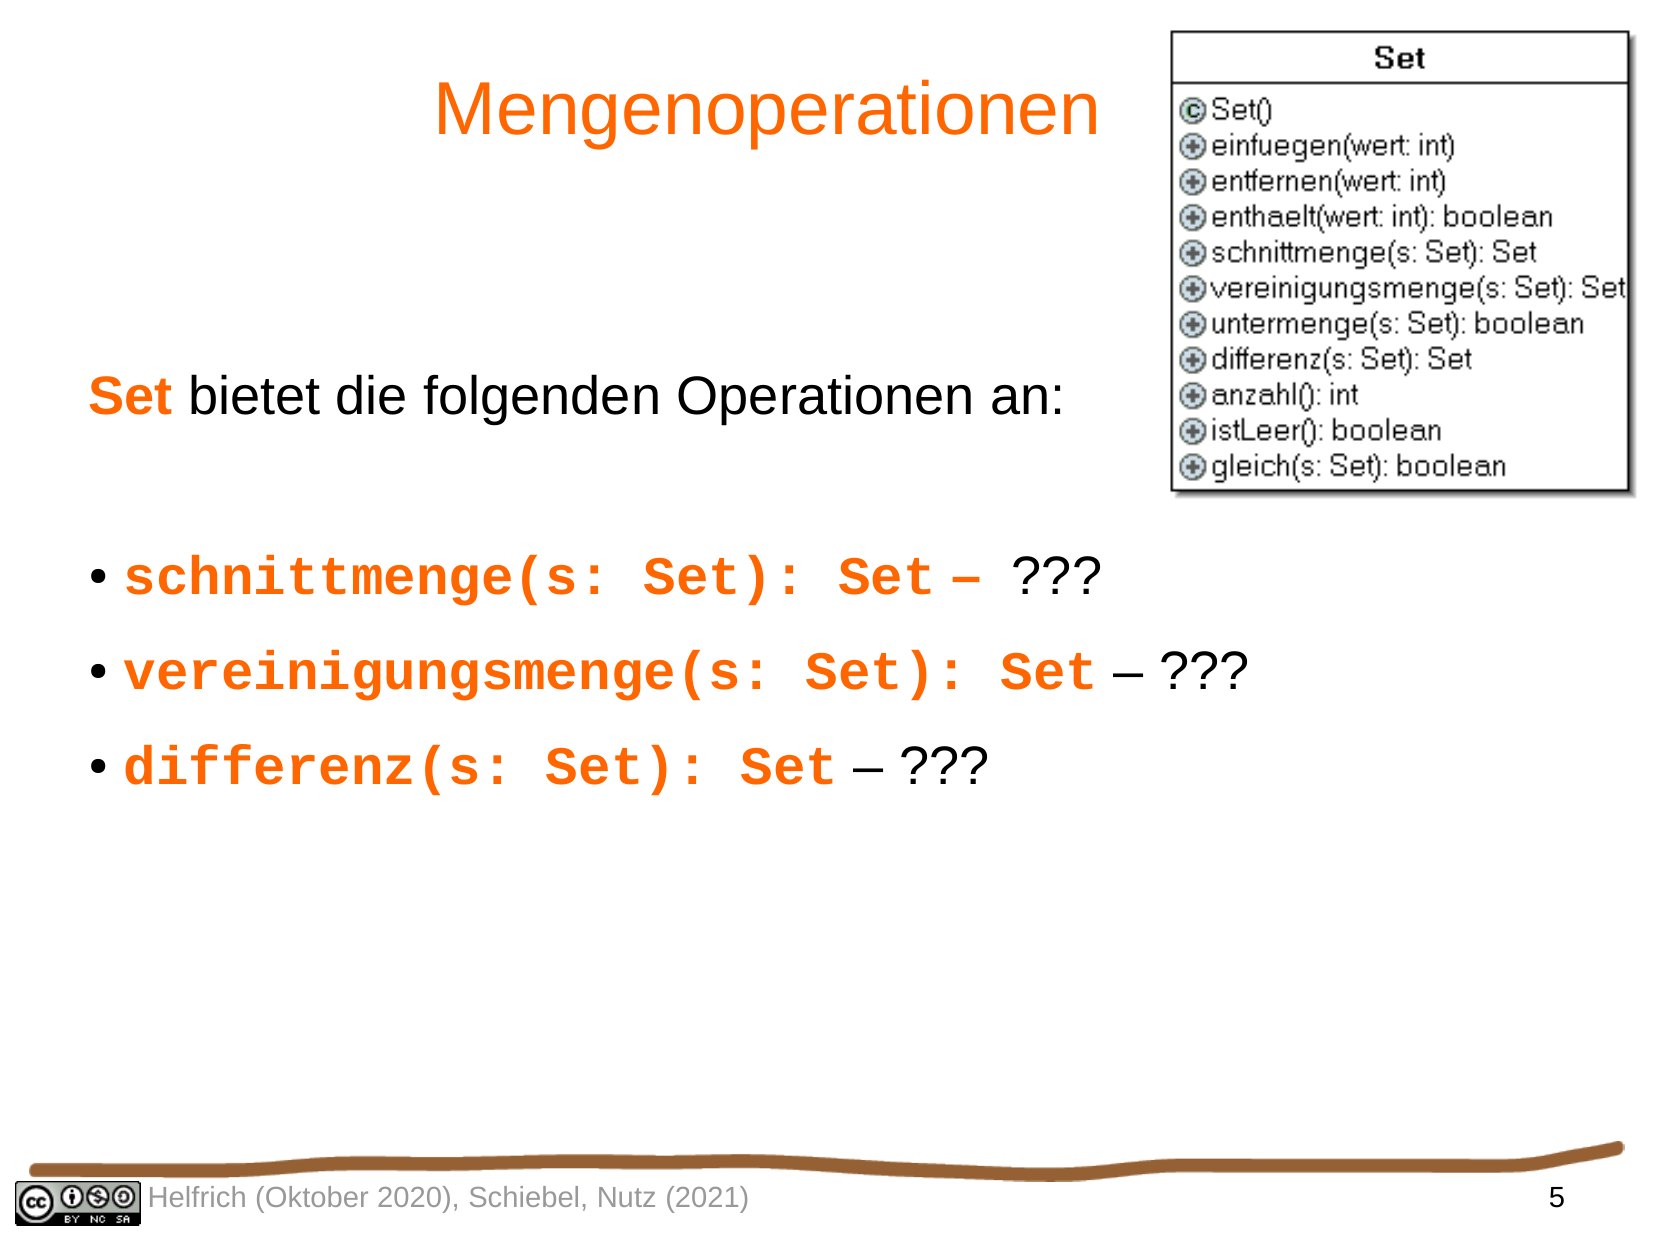

# Mengenoperationen
Set bietet die folgenden Operationen an:
schnittmenge(s: Set): Set – ???
vereinigungsmenge(s: Set): Set – ???
differenz(s: Set): Set – ???
5